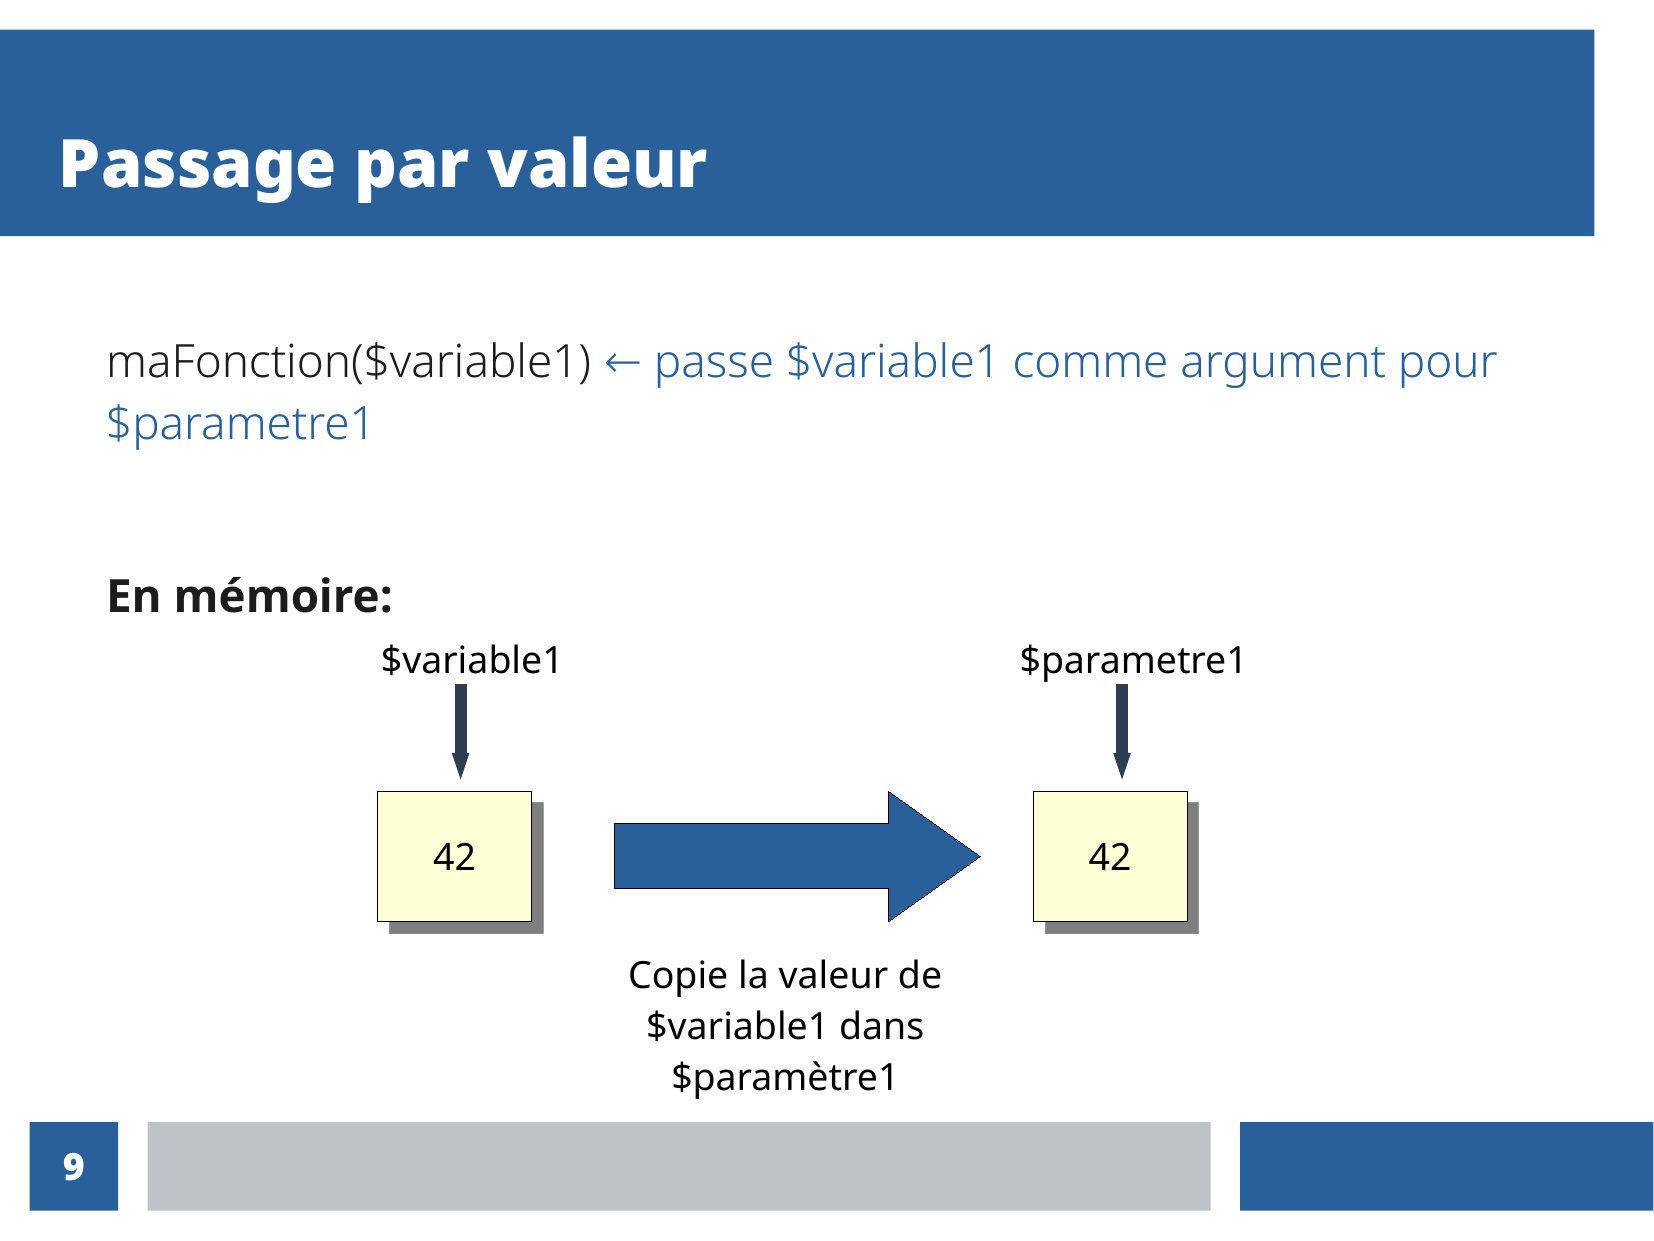

# Passage par valeur
maFonction($variable1) ← passe $variable1 comme argument pour $parametre1
En mémoire:
$variable1
$parametre1
42
42
Copie la valeur de $variable1 dans $paramètre1
9